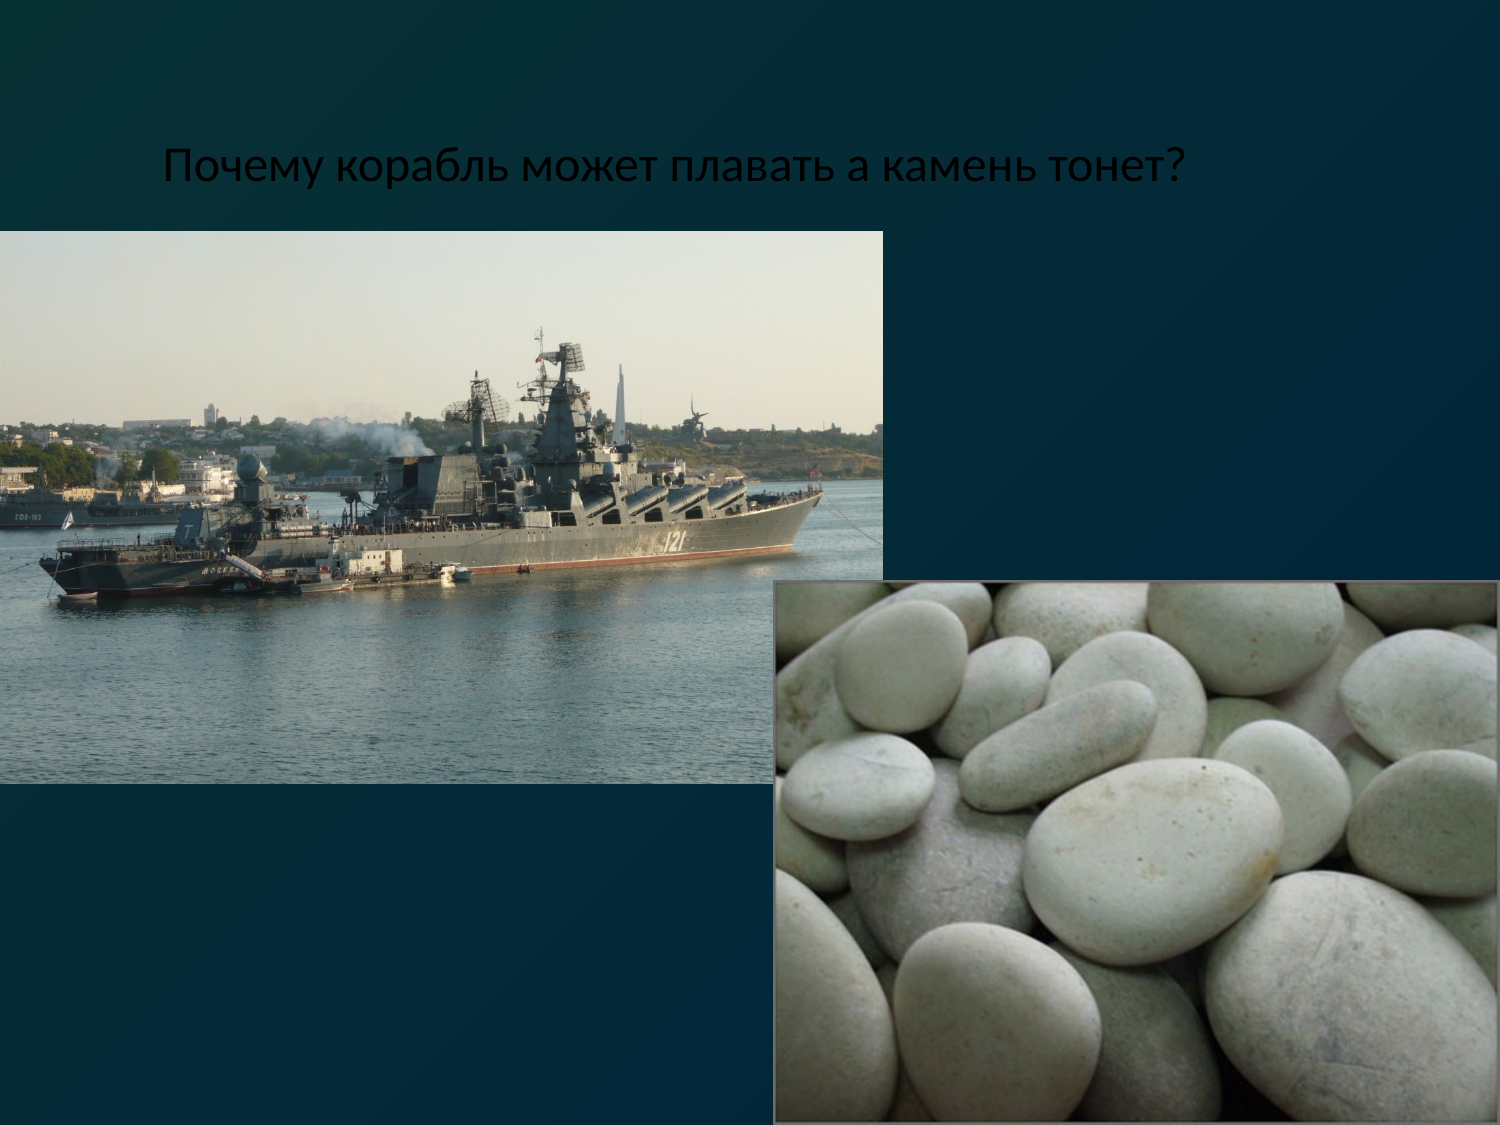

# Почему корабль может плавать а камень тонет?